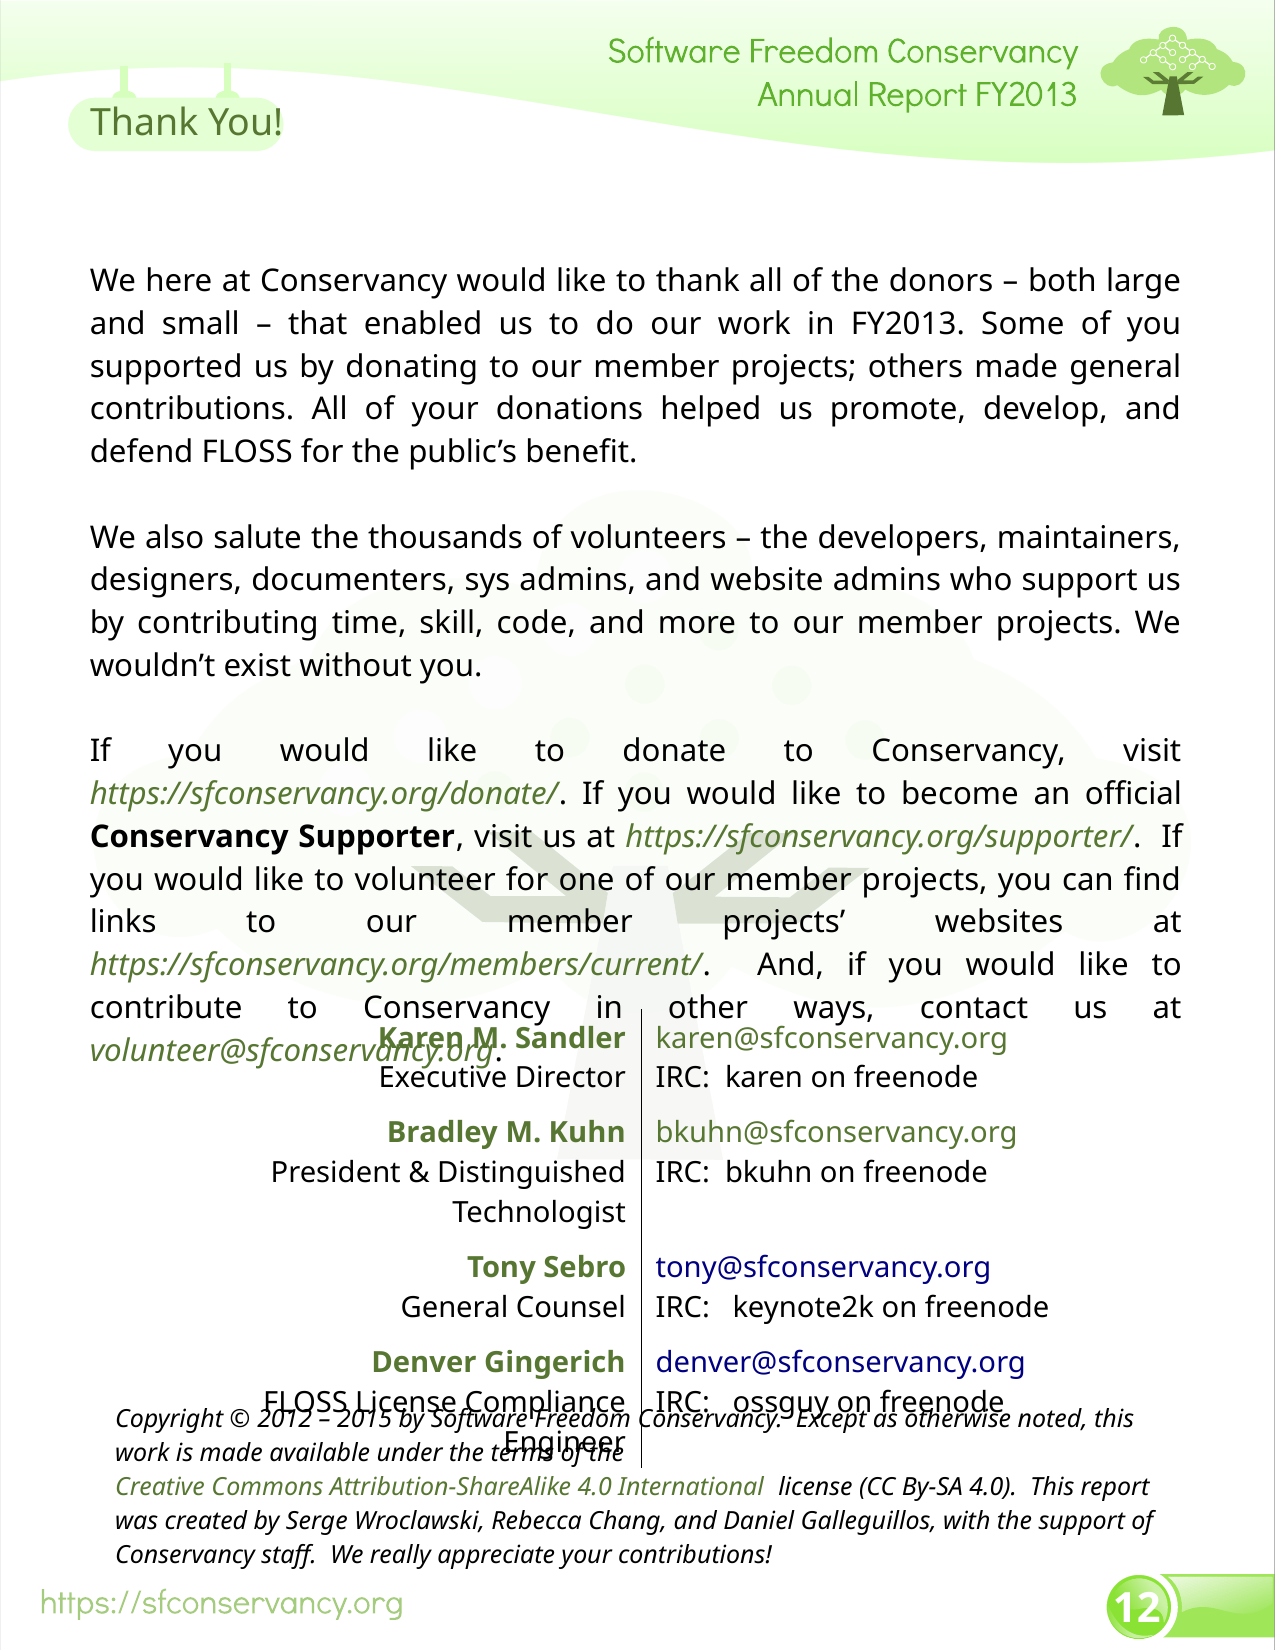

Thank You!
We here at Conservancy would like to thank all of the donors – both large and small – that enabled us to do our work in FY2013. Some of you supported us by donating to our member projects; others made general contributions. All of your donations helped us promote, develop, and defend FLOSS for the public’s benefit.
We also salute the thousands of volunteers – the developers, maintainers, designers, documenters, sys admins, and website admins who support us by contributing time, skill, code, and more to our member projects. We wouldn’t exist without you.
If you would like to donate to Conservancy, visit https://sfconservancy.org/donate/. If you would like to become an official Conservancy Supporter, visit us at https://sfconservancy.org/supporter/. If you would like to volunteer for one of our member projects, you can find links to our member projects’ websites at https://sfconservancy.org/members/current/. And, if you would like to contribute to Conservancy in other ways, contact us at volunteer@sfconservancy.org.
| Karen M. Sandler Executive Director | karen@sfconservancy.org IRC: karen on freenode |
| --- | --- |
| Bradley M. Kuhn President & Distinguished Technologist | bkuhn@sfconservancy.org IRC: bkuhn on freenode |
| Tony Sebro General Counsel | tony@sfconservancy.org IRC: keynote2k on freenode |
| Denver Gingerich FLOSS License Compliance Engineer | denver@sfconservancy.org IRC: ossguy on freenode |
Copyright © 2012 – 2015 by Software Freedom Conservancy. Except as otherwise noted, this work is made available under the terms of the Creative Commons Attribution-ShareAlike 4.0 International license (CC By-SA 4.0). This report was created by Serge Wroclawski, Rebecca Chang, and Daniel Galleguillos, with the support of Conservancy staff. We really appreciate your contributions!